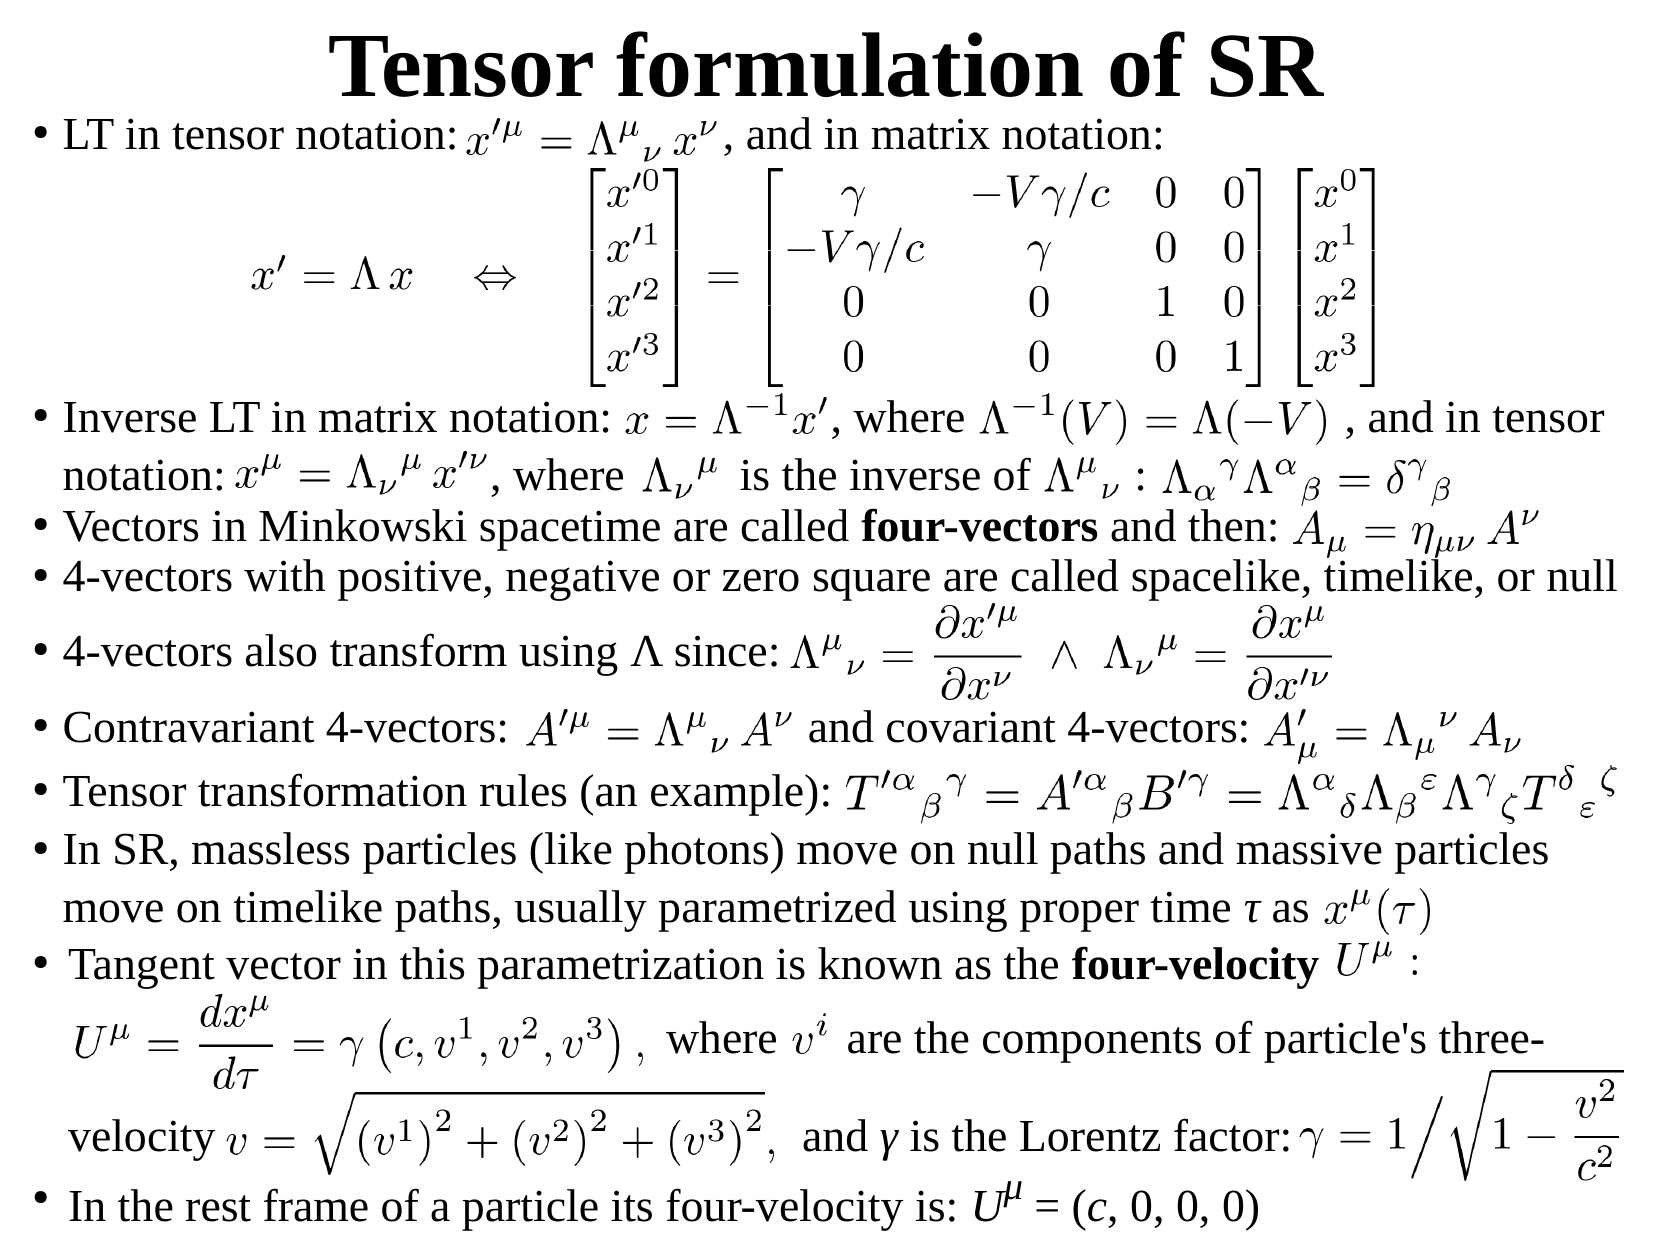

Tensor formulation of SR
# LT in tensor notation: , and in matrix notation:
Inverse LT in matrix notation: , where , and in tensor notation: , where is the inverse of :
Vectors in Minkowski spacetime are called four-vectors and then:
4-vectors with positive, negative or zero square are called spacelike, timelike, or null
4-vectors also transform using Λ since:
Contravariant 4-vectors: and covariant 4-vectors:
Tensor transformation rules (an example):
In SR, massless particles (like photons) move on null paths and massive particles move on timelike paths, usually parametrized using proper time τ as
Tangent vector in this parametrization is known as the four-velocity
 where are the components of particle's three-
velocity and γ is the Lorentz factor:
In the rest frame of a particle its four-velocity is: Uμ = (c, 0, 0, 0)